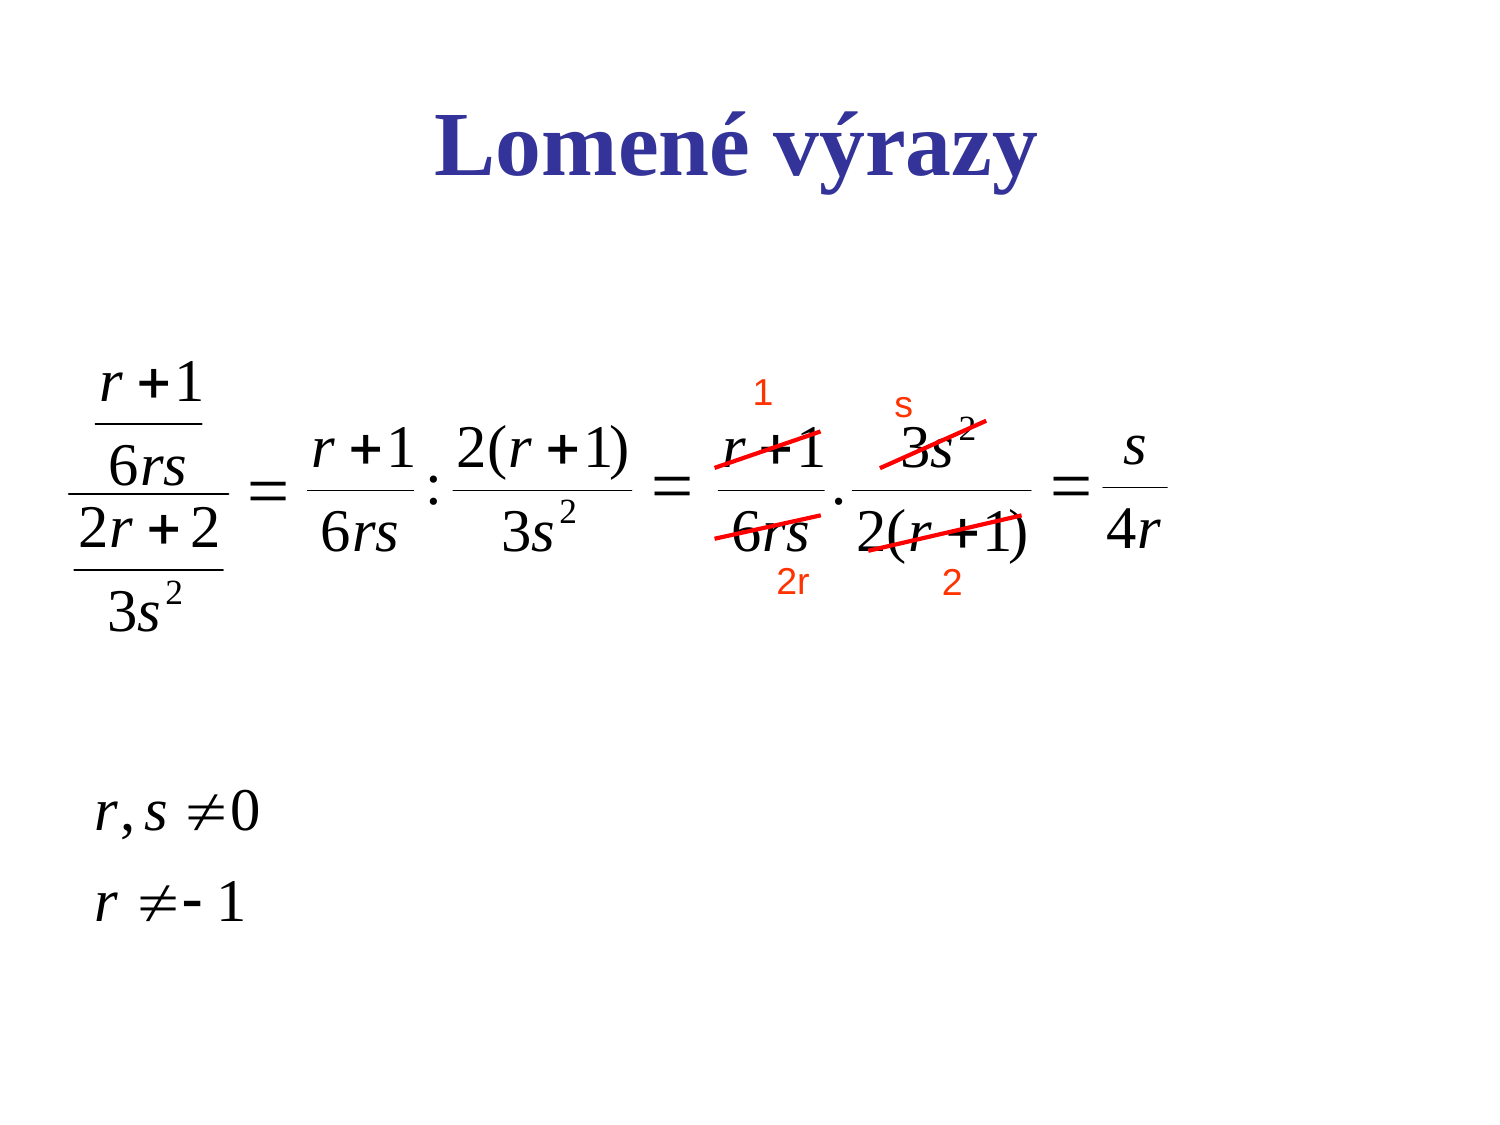

# Lomené výrazy
1
s
2r
2